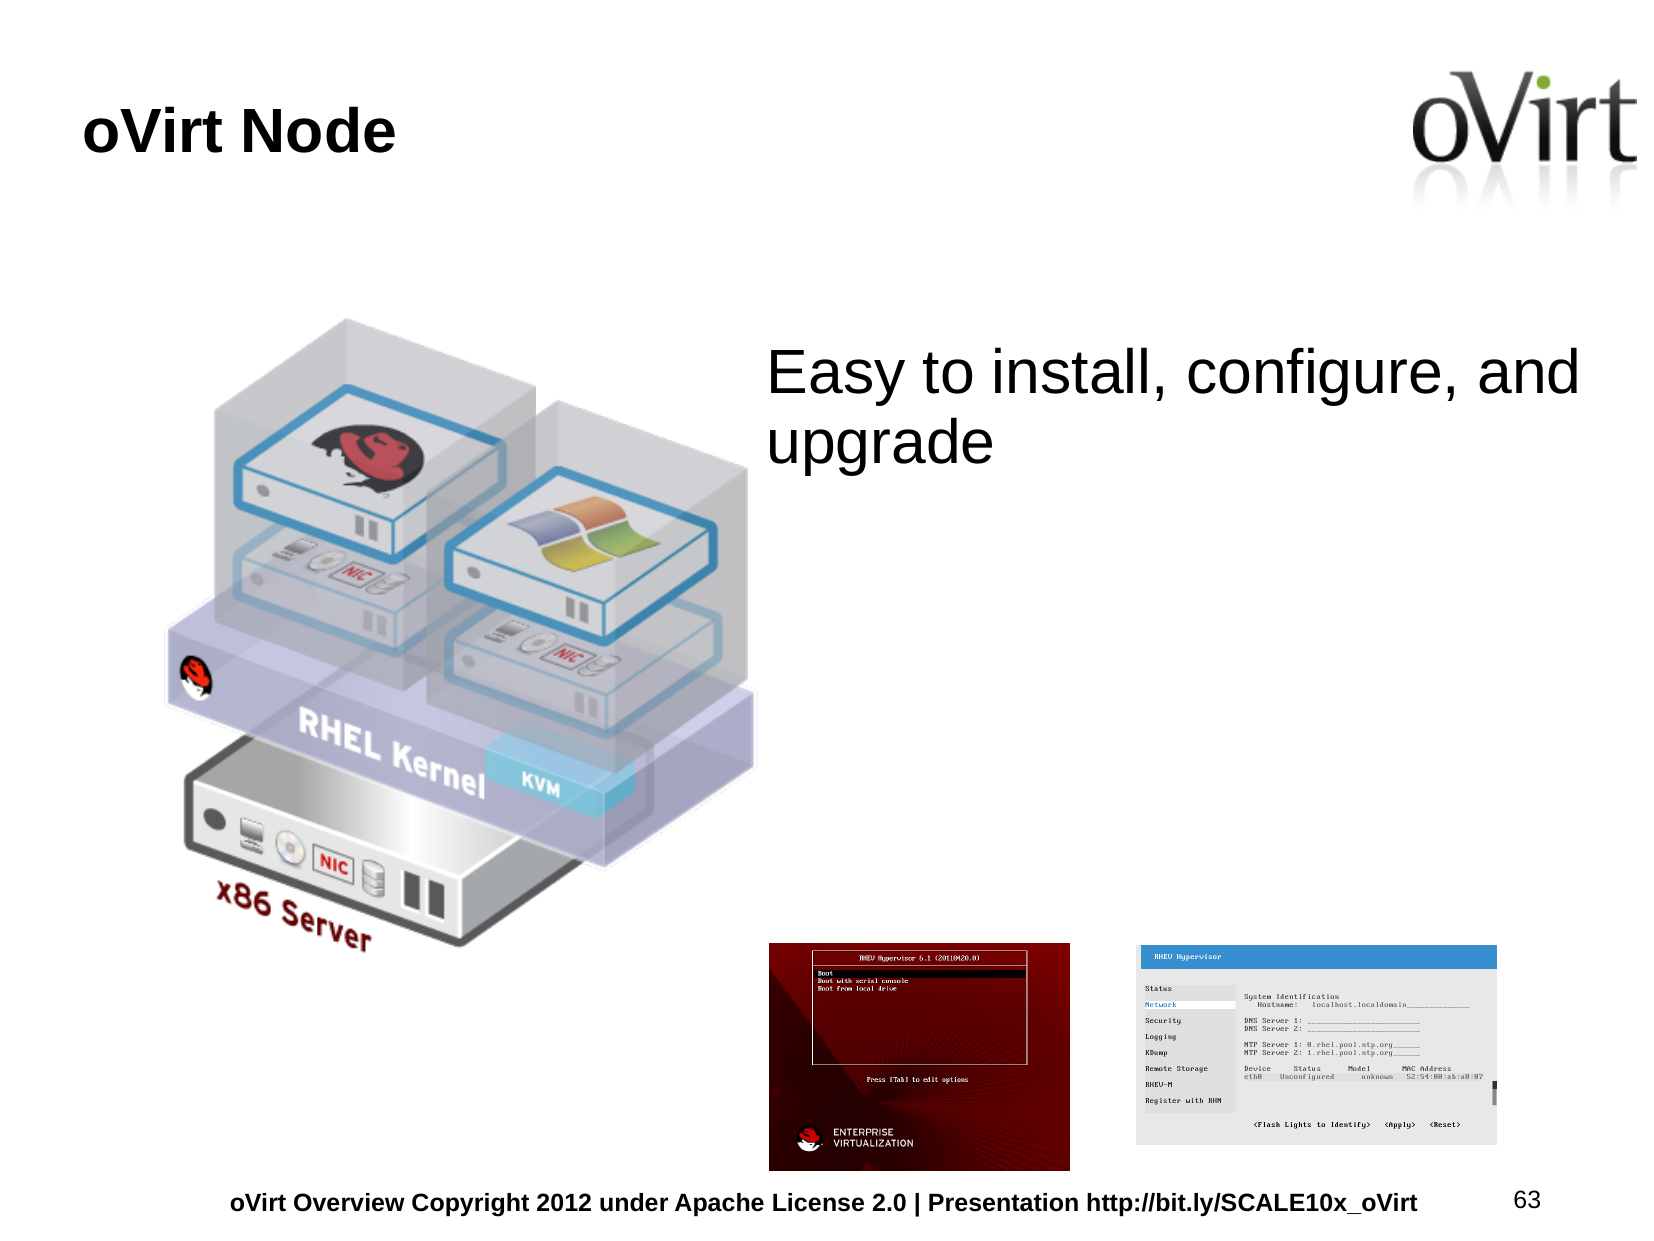

# oVirt Node
Easy to install, configure, and upgrade